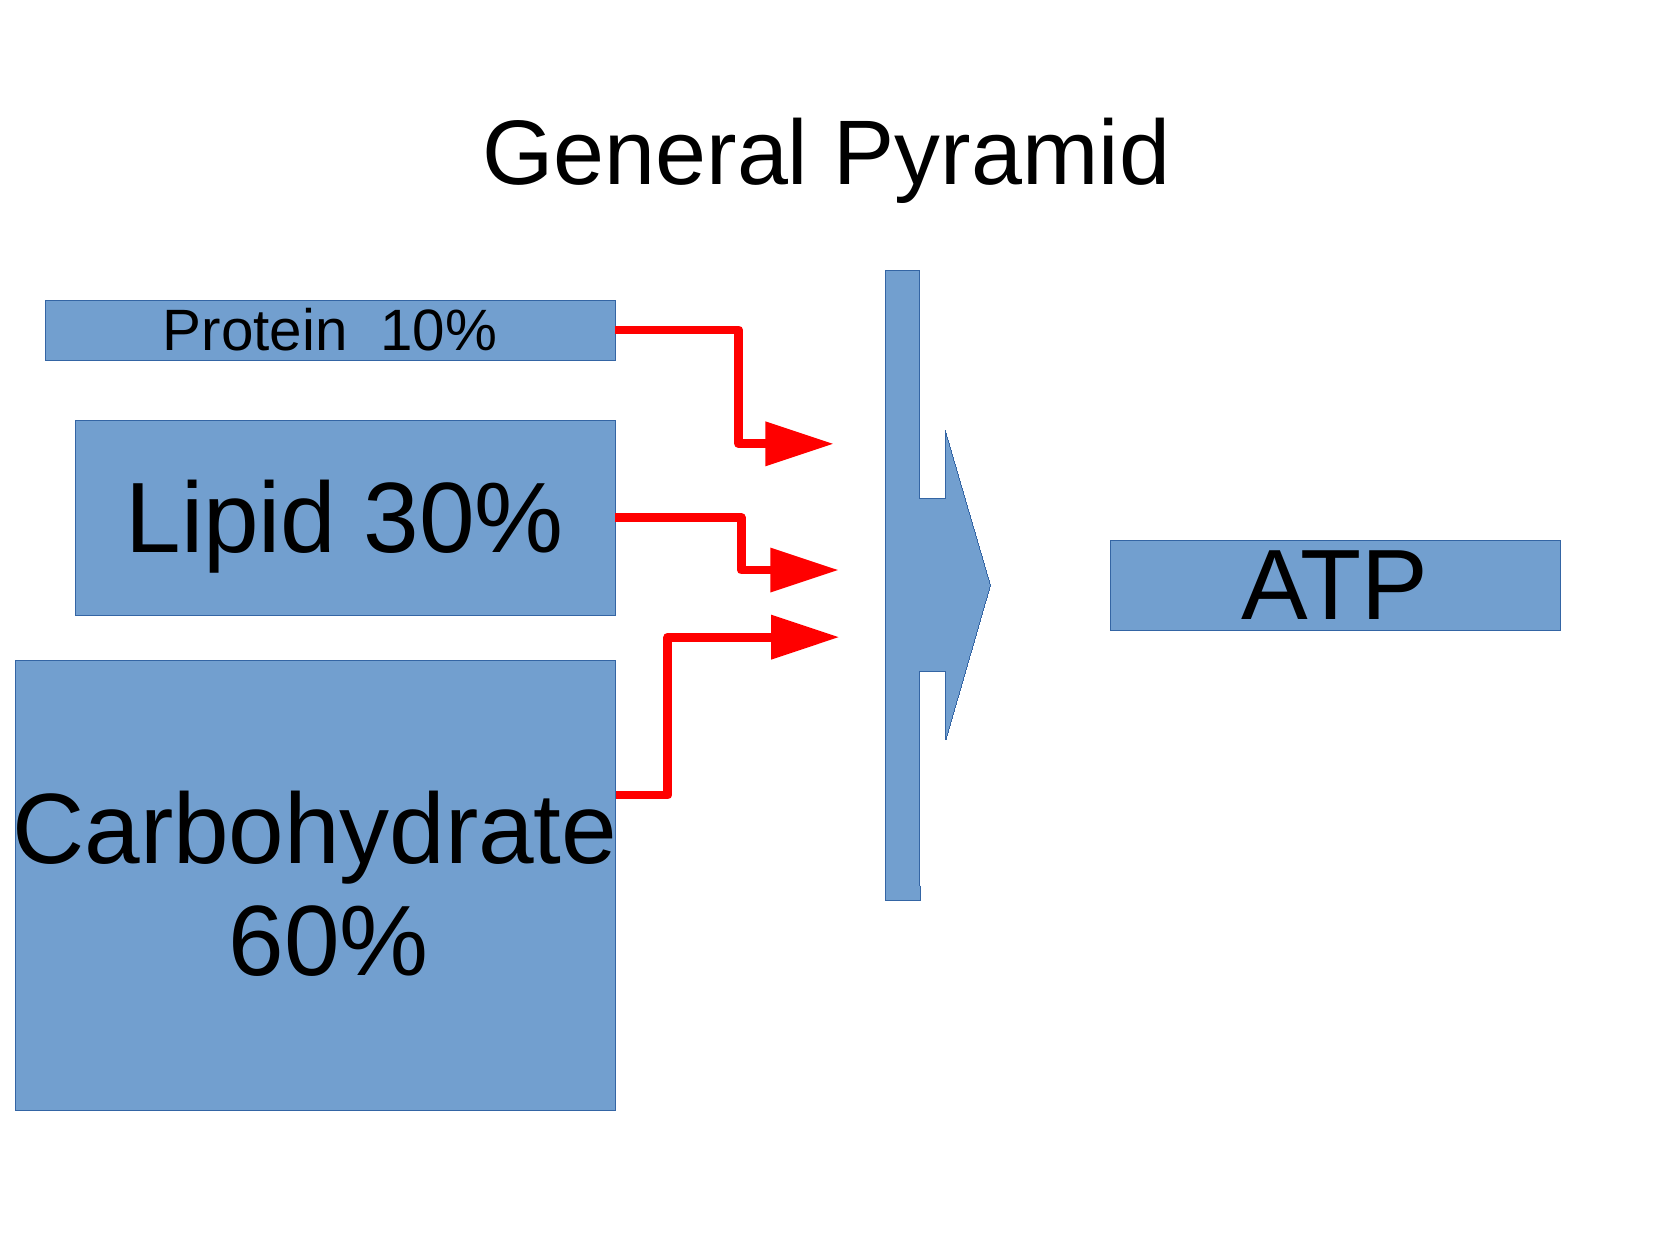

# General Pyramid
Protein 10%
Lipid 30%
ATP
Carbohydrate
 60%